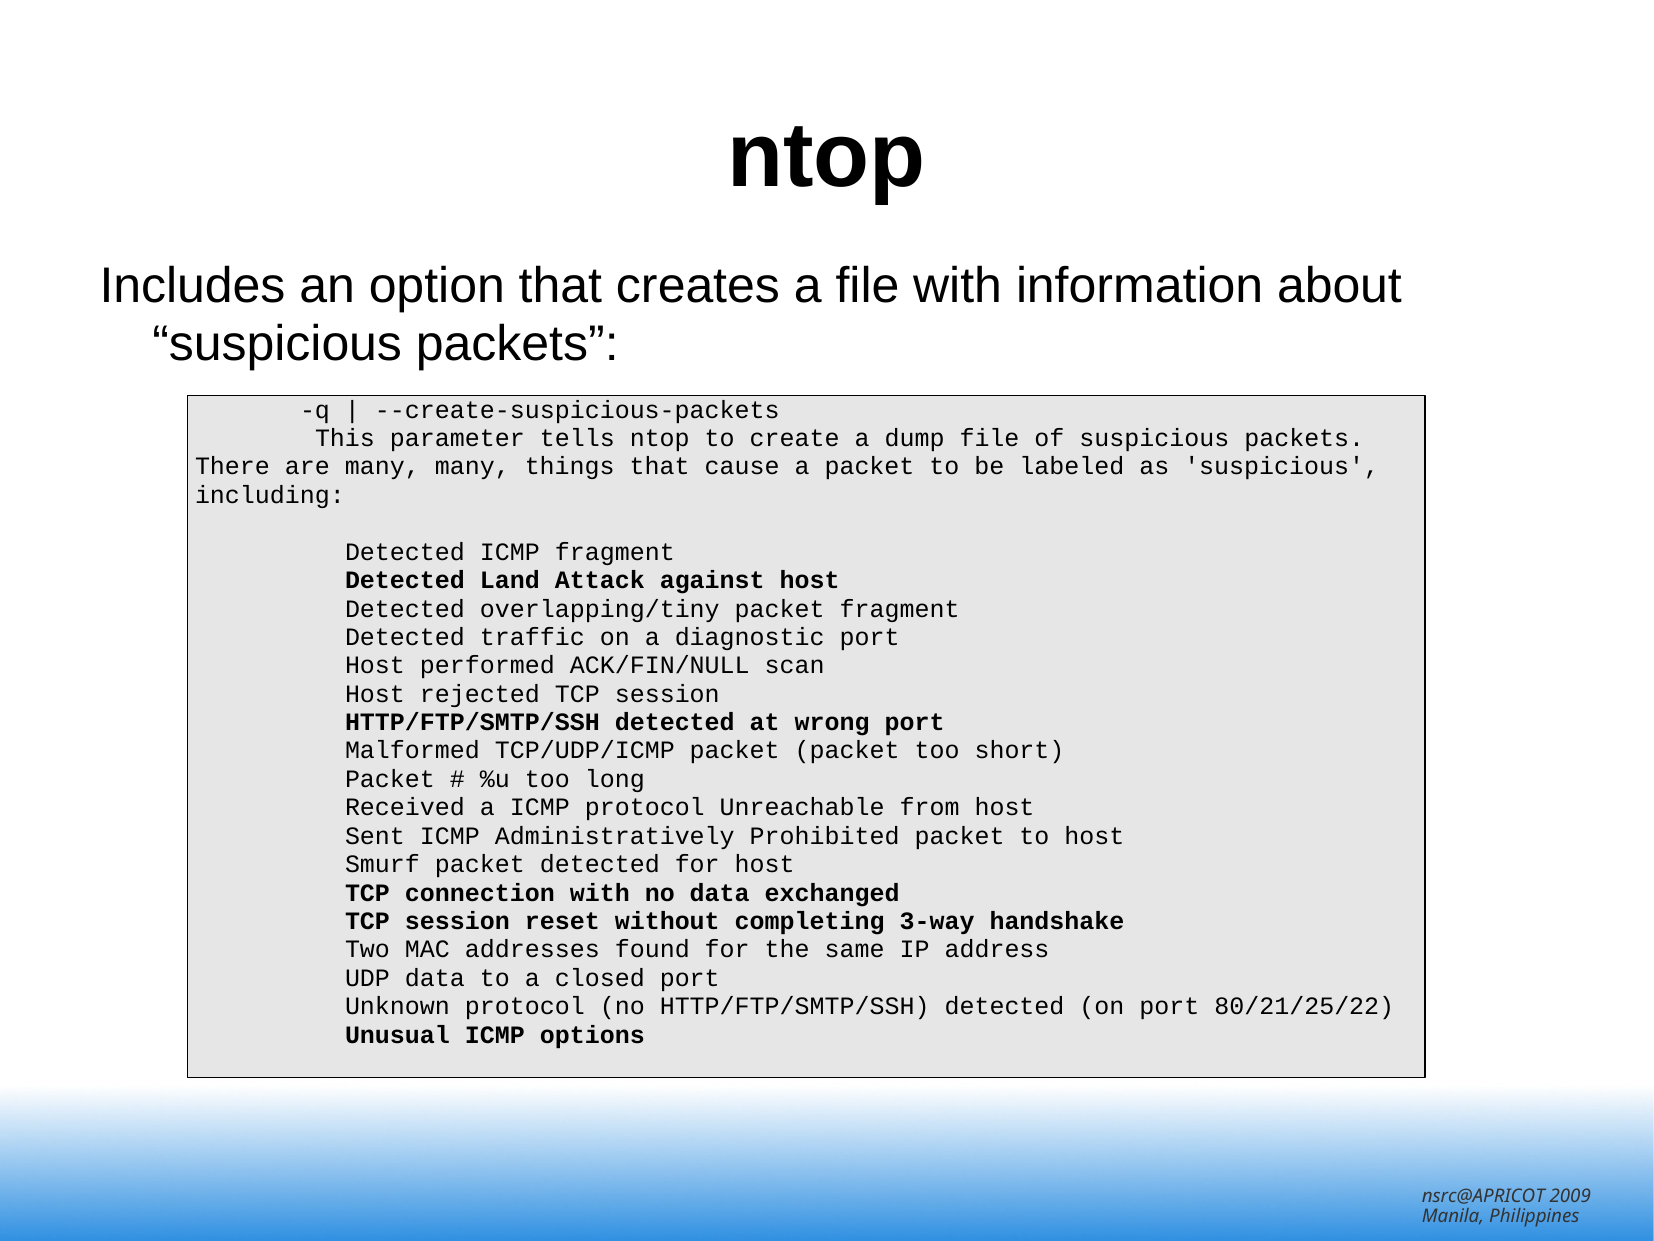

# ntop
Includes an option that creates a file with information about “suspicious packets”:
 -q | --create-suspicious-packets
 This parameter tells ntop to create a dump file of suspicious packets. There are many, many, things that cause a packet to be labeled as 'suspicious', including:
 Detected ICMP fragment
 Detected Land Attack against host
 Detected overlapping/tiny packet fragment
 Detected traffic on a diagnostic port
 Host performed ACK/FIN/NULL scan
 Host rejected TCP session
 HTTP/FTP/SMTP/SSH detected at wrong port
 Malformed TCP/UDP/ICMP packet (packet too short)‏
 Packet # %u too long
 Received a ICMP protocol Unreachable from host
 Sent ICMP Administratively Prohibited packet to host
 Smurf packet detected for host
 TCP connection with no data exchanged
 TCP session reset without completing 3-way handshake
 Two MAC addresses found for the same IP address
 UDP data to a closed port
 Unknown protocol (no HTTP/FTP/SMTP/SSH) detected (on port 80/21/25/22)‏
 Unusual ICMP options